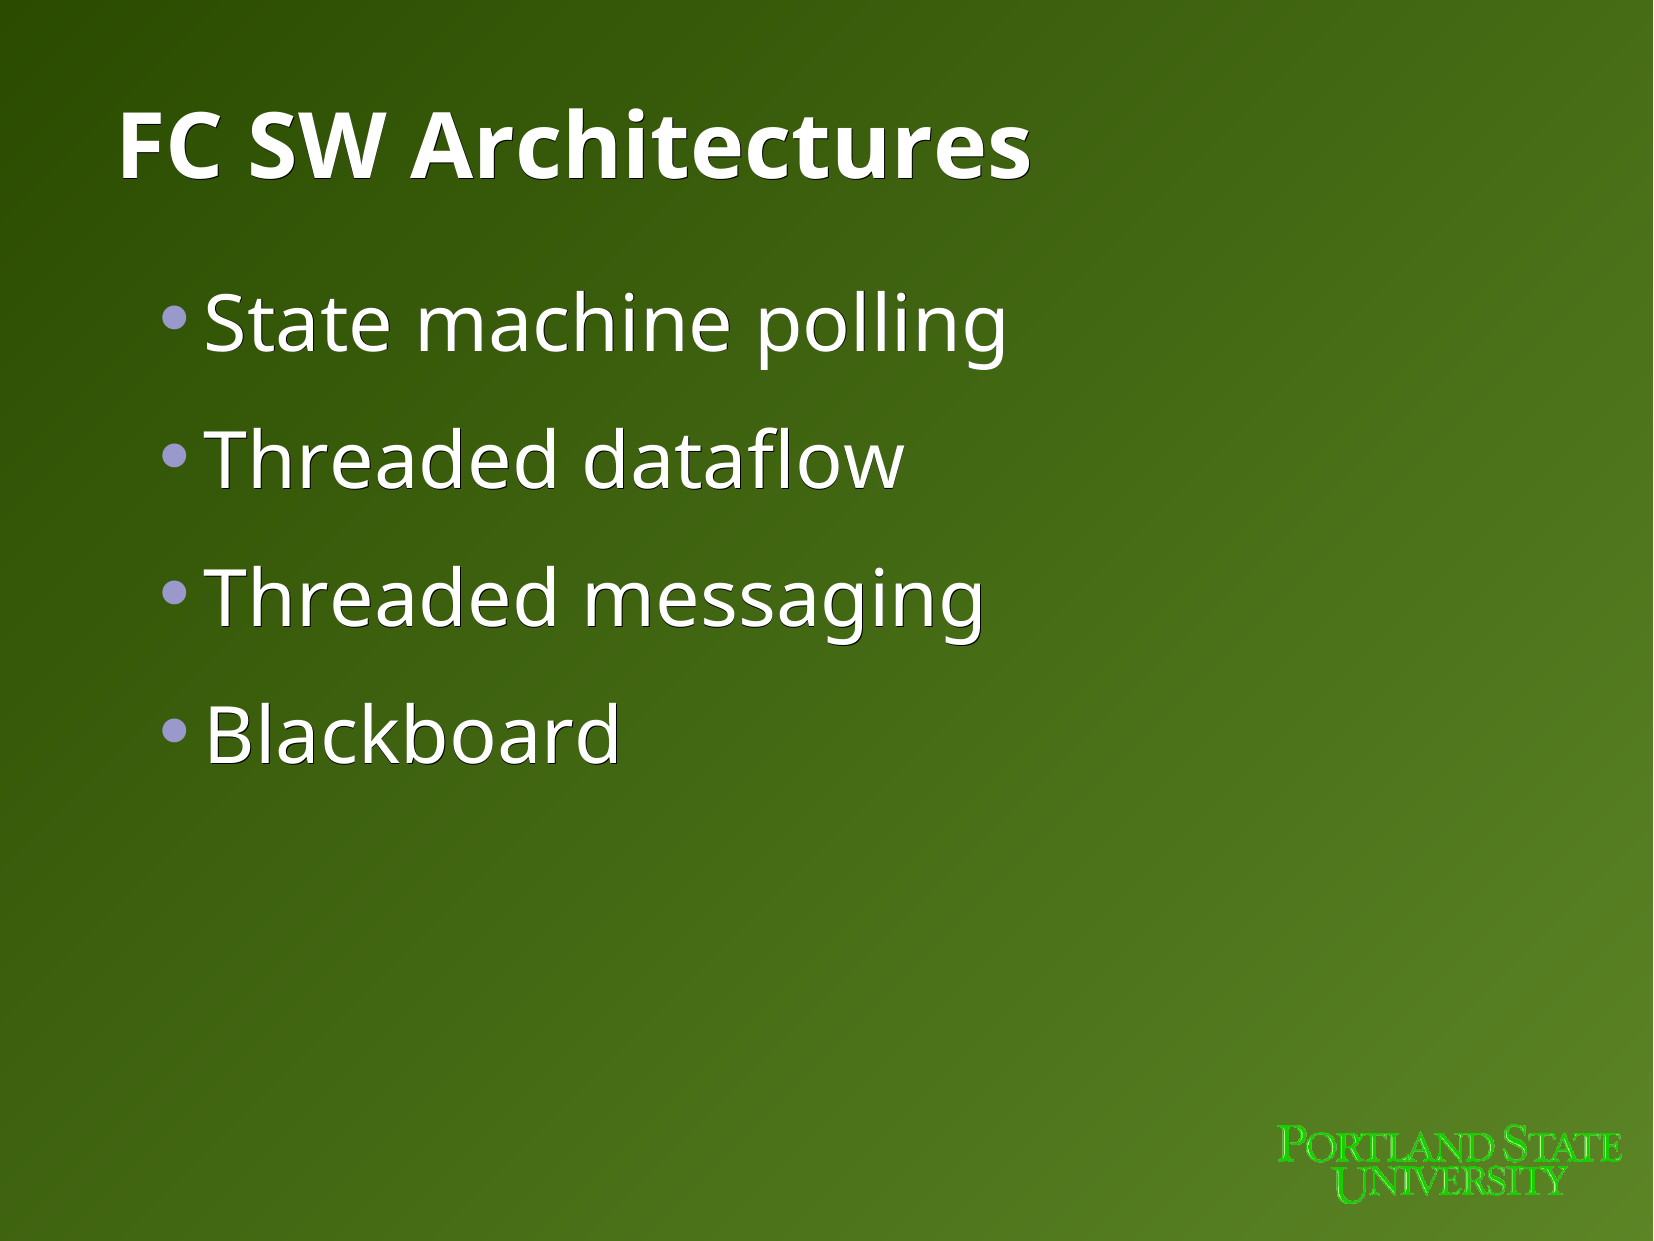

# FC SW Architectures
State machine polling
Threaded dataflow
Threaded messaging
Blackboard